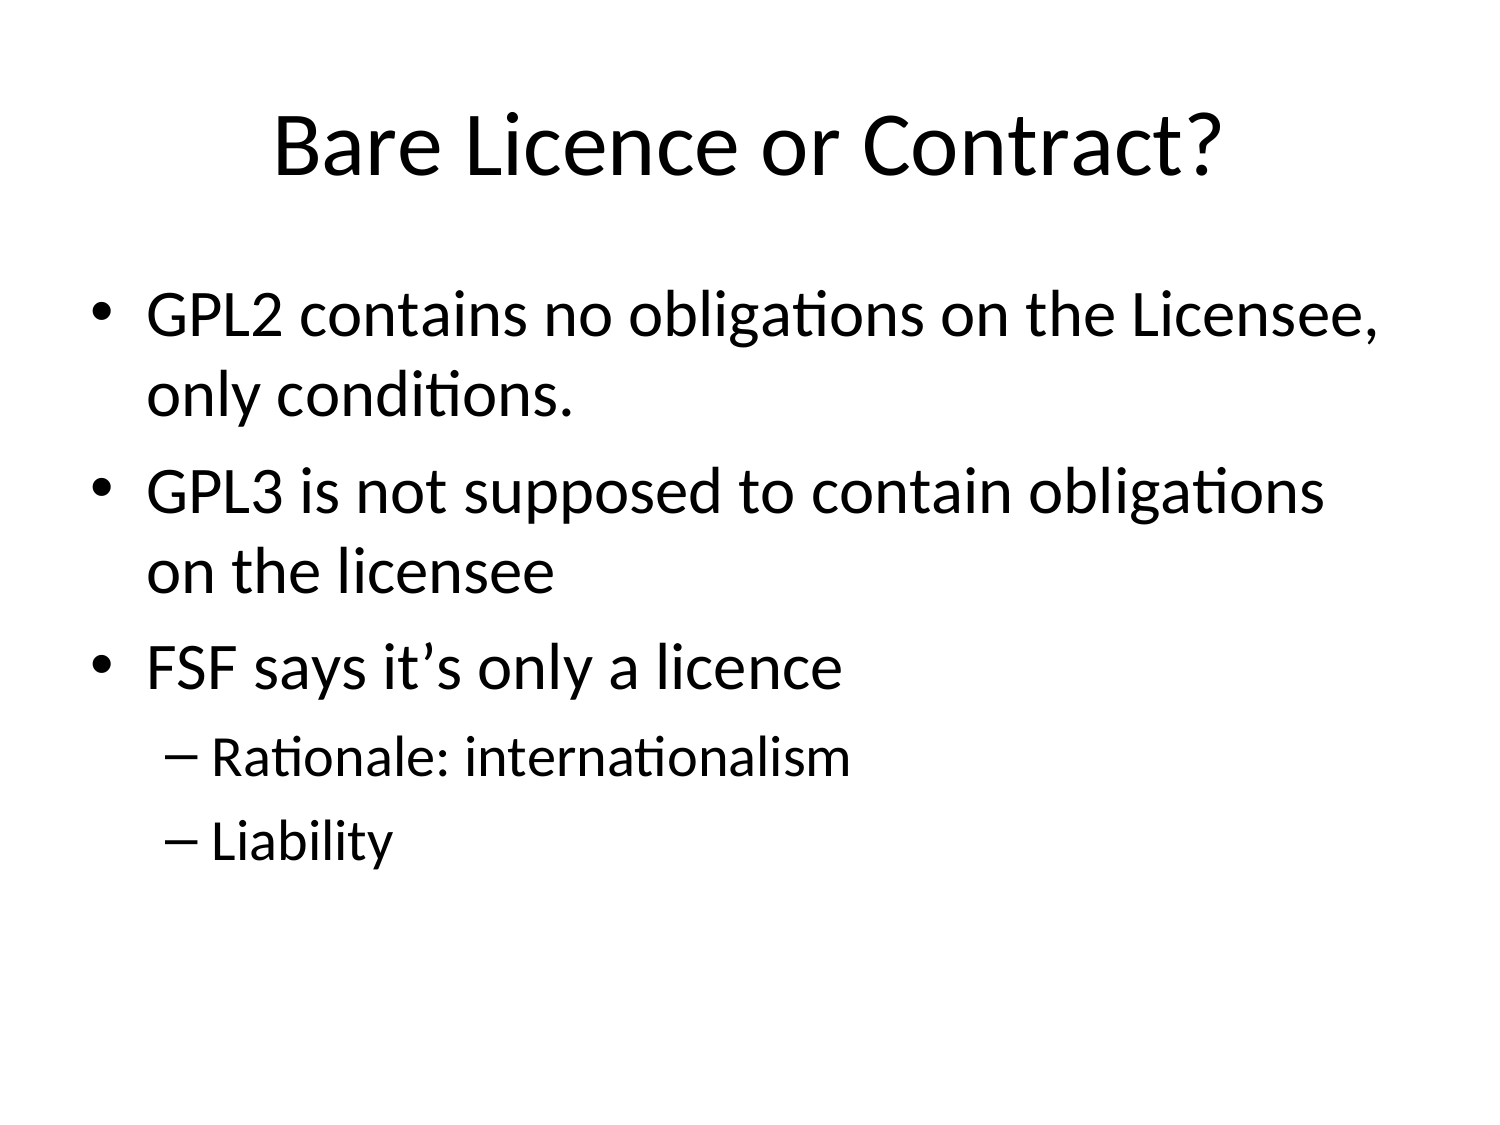

# Bare Licence or Contract?
GPL2 contains no obligations on the Licensee, only conditions.
GPL3 is not supposed to contain obligations on the licensee
FSF says it’s only a licence
Rationale: internationalism
Liability